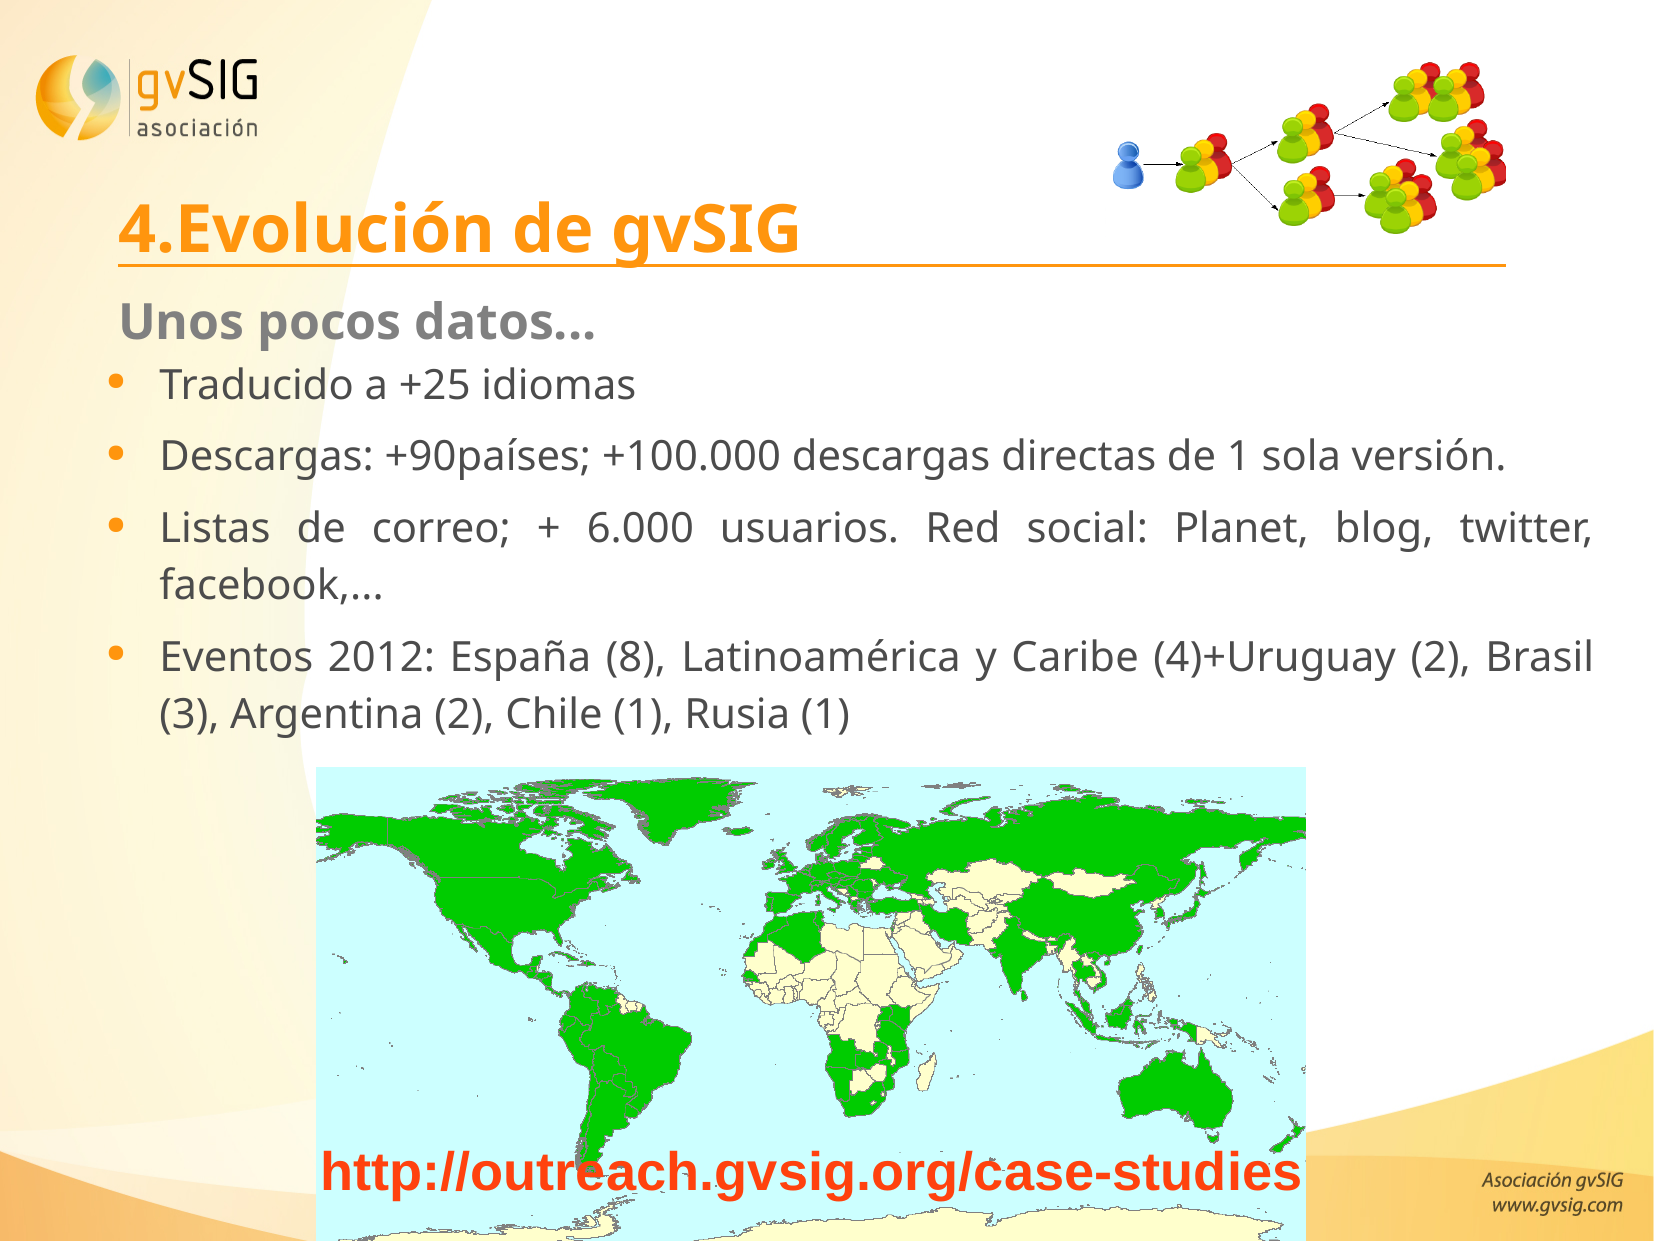

# 4.Evolución de gvSIG
Unos pocos datos...
Traducido a +25 idiomas
Descargas: +90países; +100.000 descargas directas de 1 sola versión.
Listas de correo; + 6.000 usuarios. Red social: Planet, blog, twitter, facebook,...
Eventos 2012: España (8), Latinoamérica y Caribe (4)+Uruguay (2), Brasil (3), Argentina (2), Chile (1), Rusia (1)
http://outreach.gvsig.org/case-studies